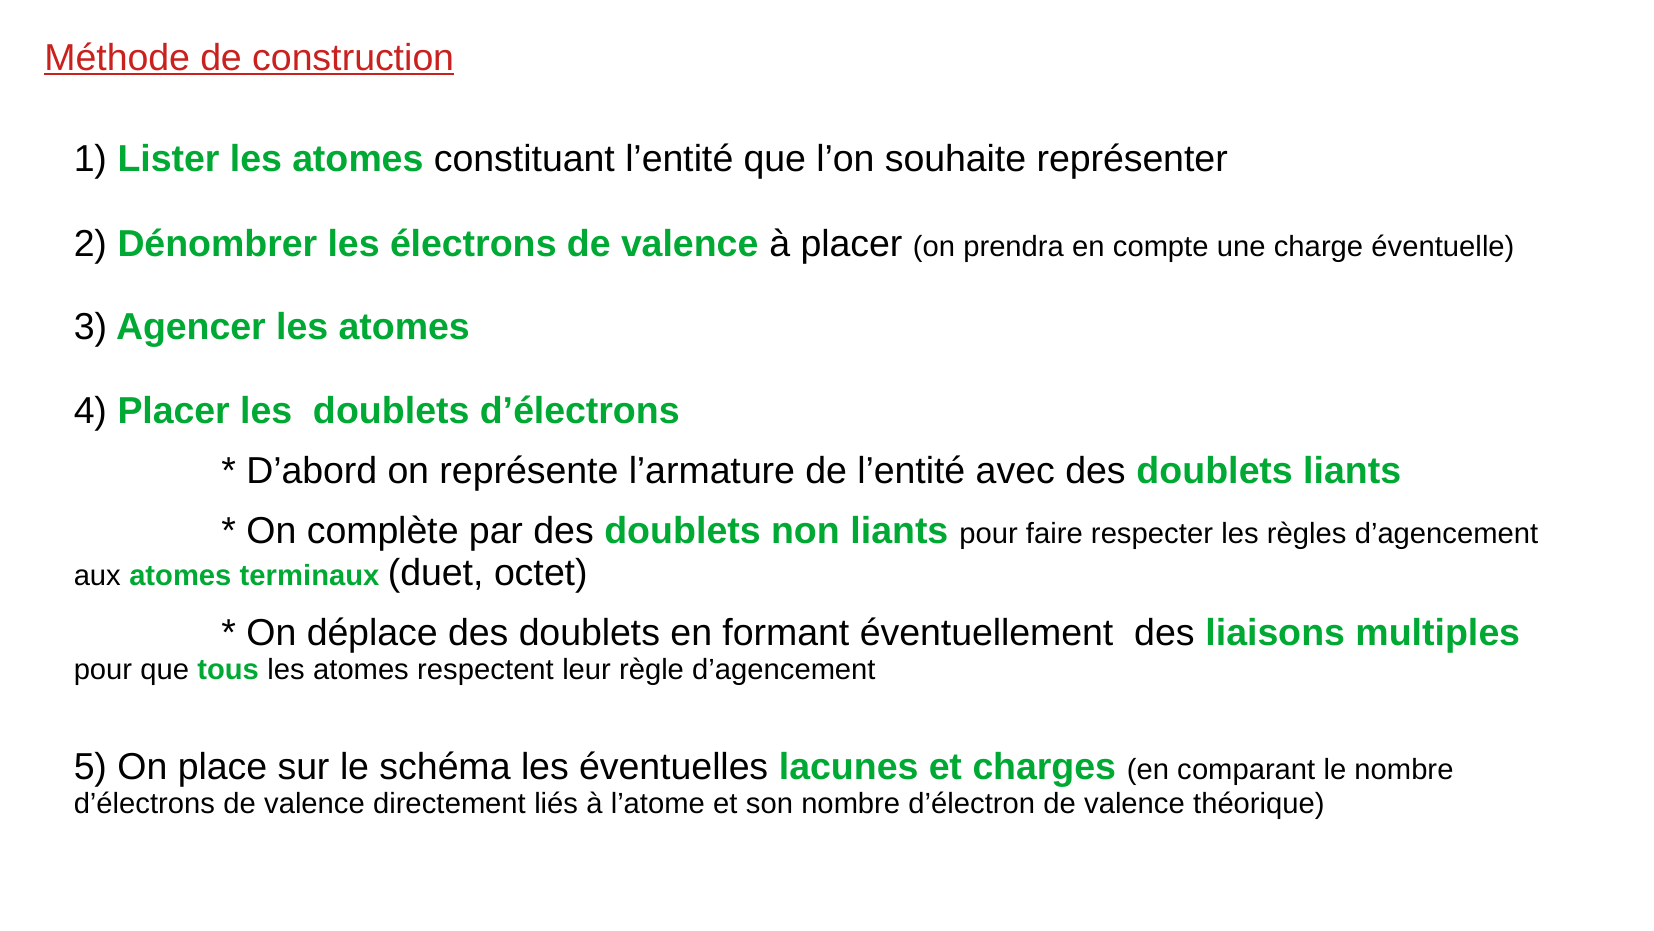

Méthode de construction
1) Lister les atomes constituant l’entité que l’on souhaite représenter
2) Dénombrer les électrons de valence à placer (on prendra en compte une charge éventuelle)
3) Agencer les atomes
4) Placer les doublets d’électrons
		* D’abord on représente l’armature de l’entité avec des doublets liants
		* On complète par des doublets non liants pour faire respecter les règles d’agencement aux atomes terminaux (duet, octet)
		* On déplace des doublets en formant éventuellement des liaisons multiples pour que tous les atomes respectent leur règle d’agencement
5) On place sur le schéma les éventuelles lacunes et charges (en comparant le nombre d’électrons de valence directement liés à l’atome et son nombre d’électron de valence théorique)